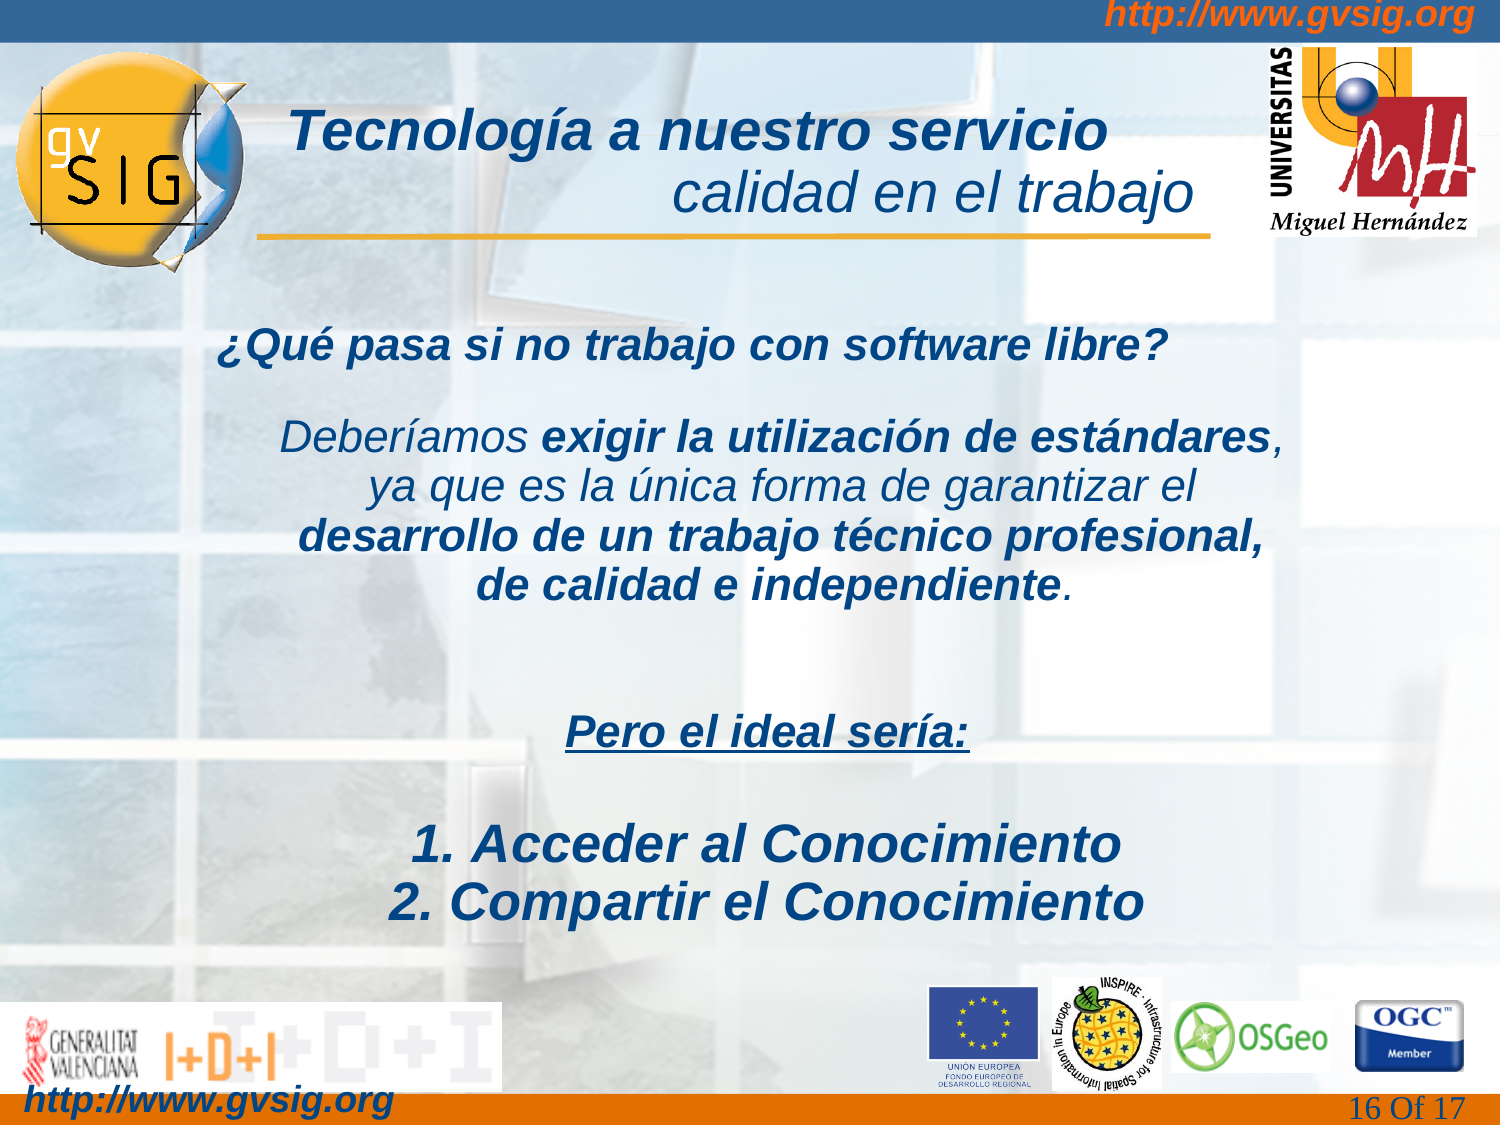

Tecnología a nuestro servicio
calidad en el trabajo
¿Qué pasa si no trabajo con software libre?
Deberíamos exigir la utilización de estándares, ya que es la única forma de garantizar el desarrollo de un trabajo técnico profesional, de calidad e independiente.
Pero el ideal sería:
1. Acceder al Conocimiento
2. Compartir el Conocimiento
16